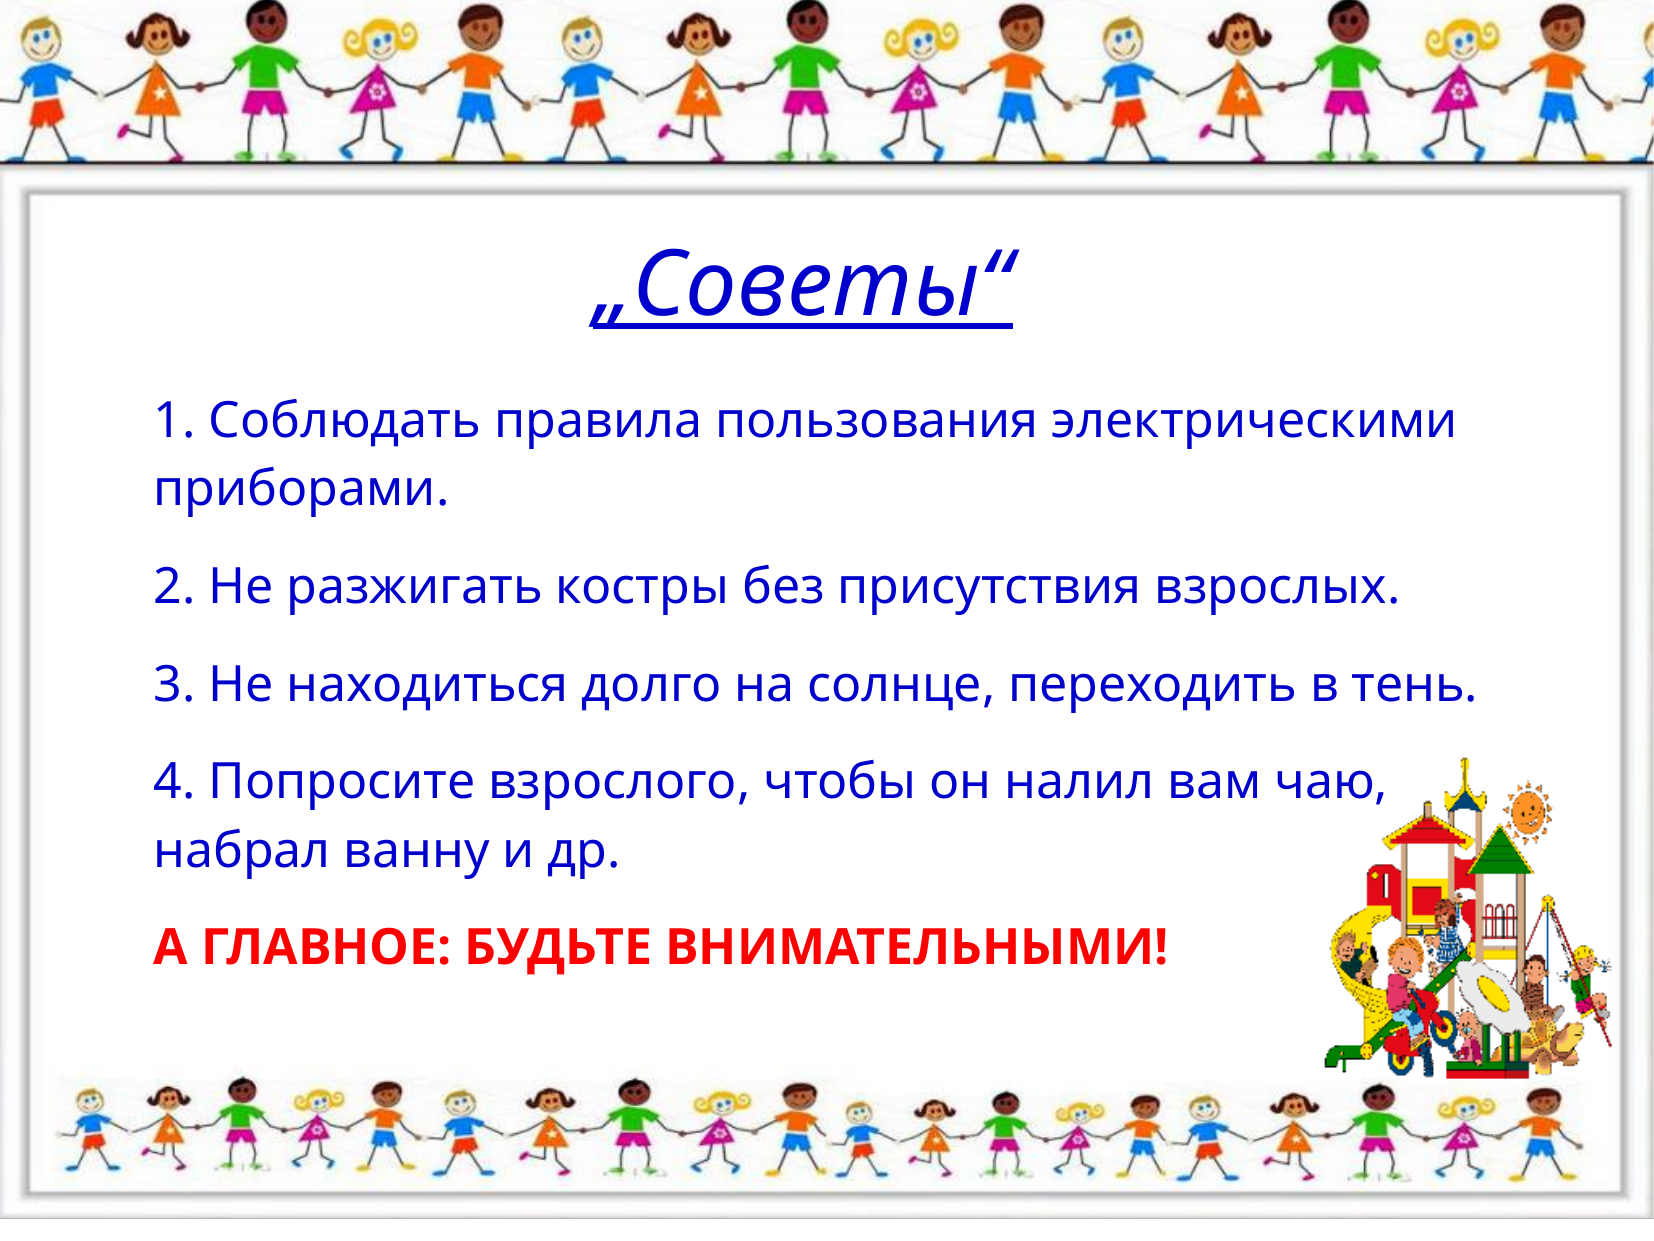

# „Советы“
1. Соблюдать правила пользования электрическими приборами.
2. Не разжигать костры без присутствия взрослых.
3. Не находиться долго на солнце, переходить в тень.
4. Попросите взрослого, чтобы он налил вам чаю, набрал ванну и др.
А ГЛАВНОЕ: БУДЬТЕ ВНИМАТЕЛЬНЫМИ!